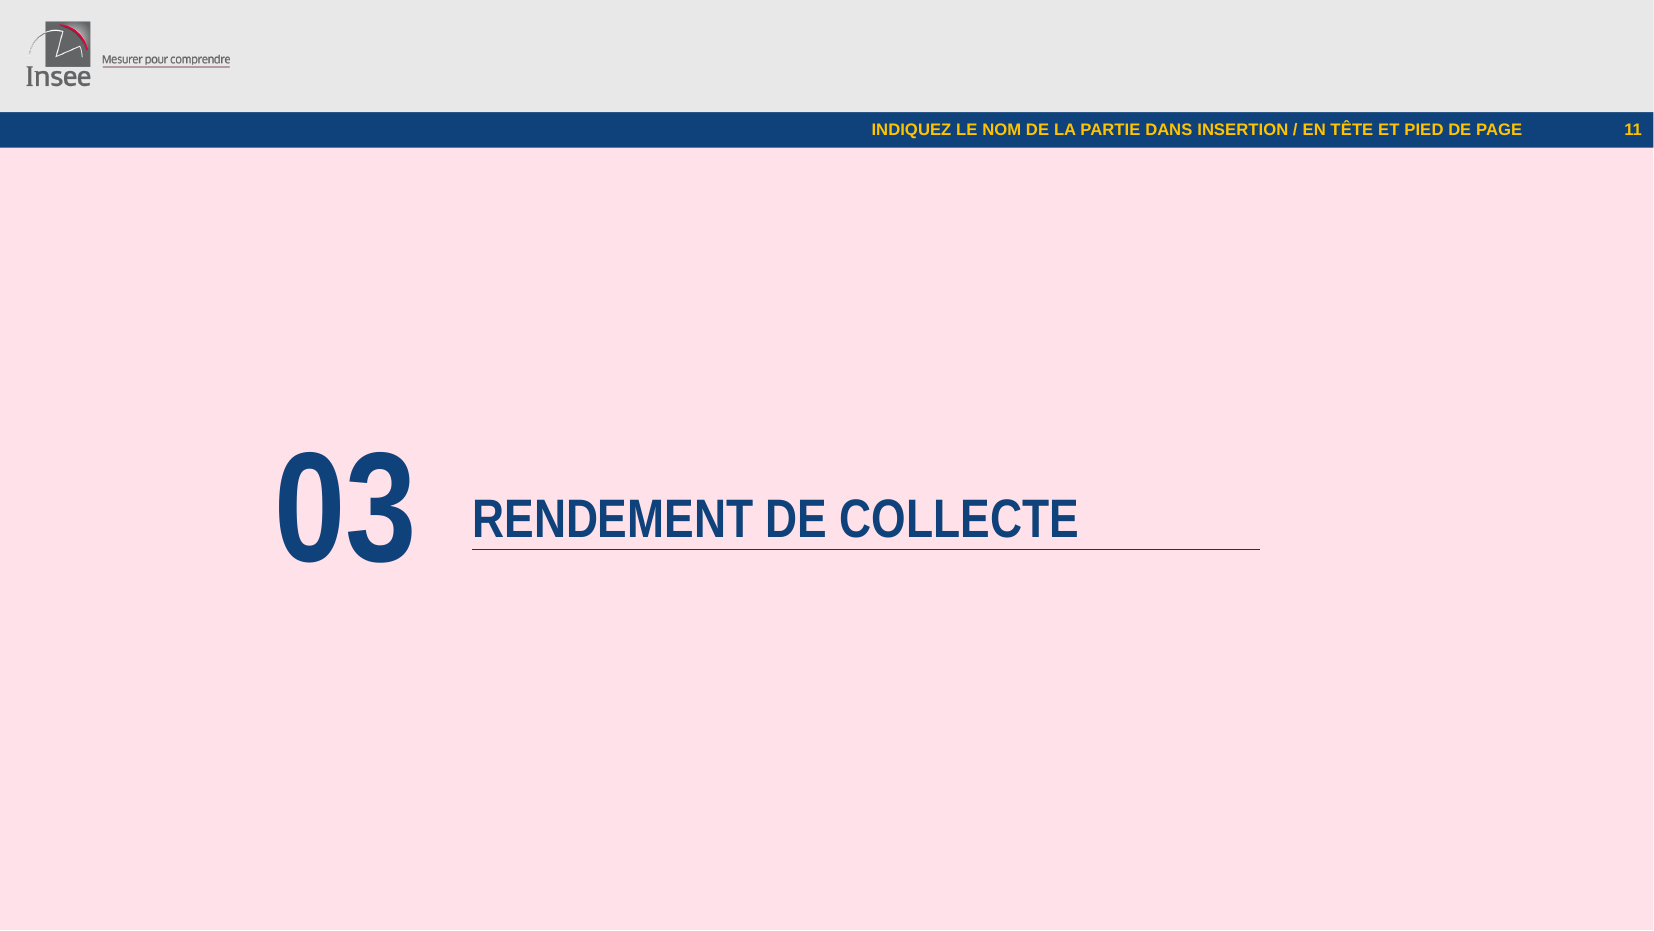

Indiquez le nom de la partie dans Insertion / En tête et pied de page
11
03
# RENDEMENT de collecte